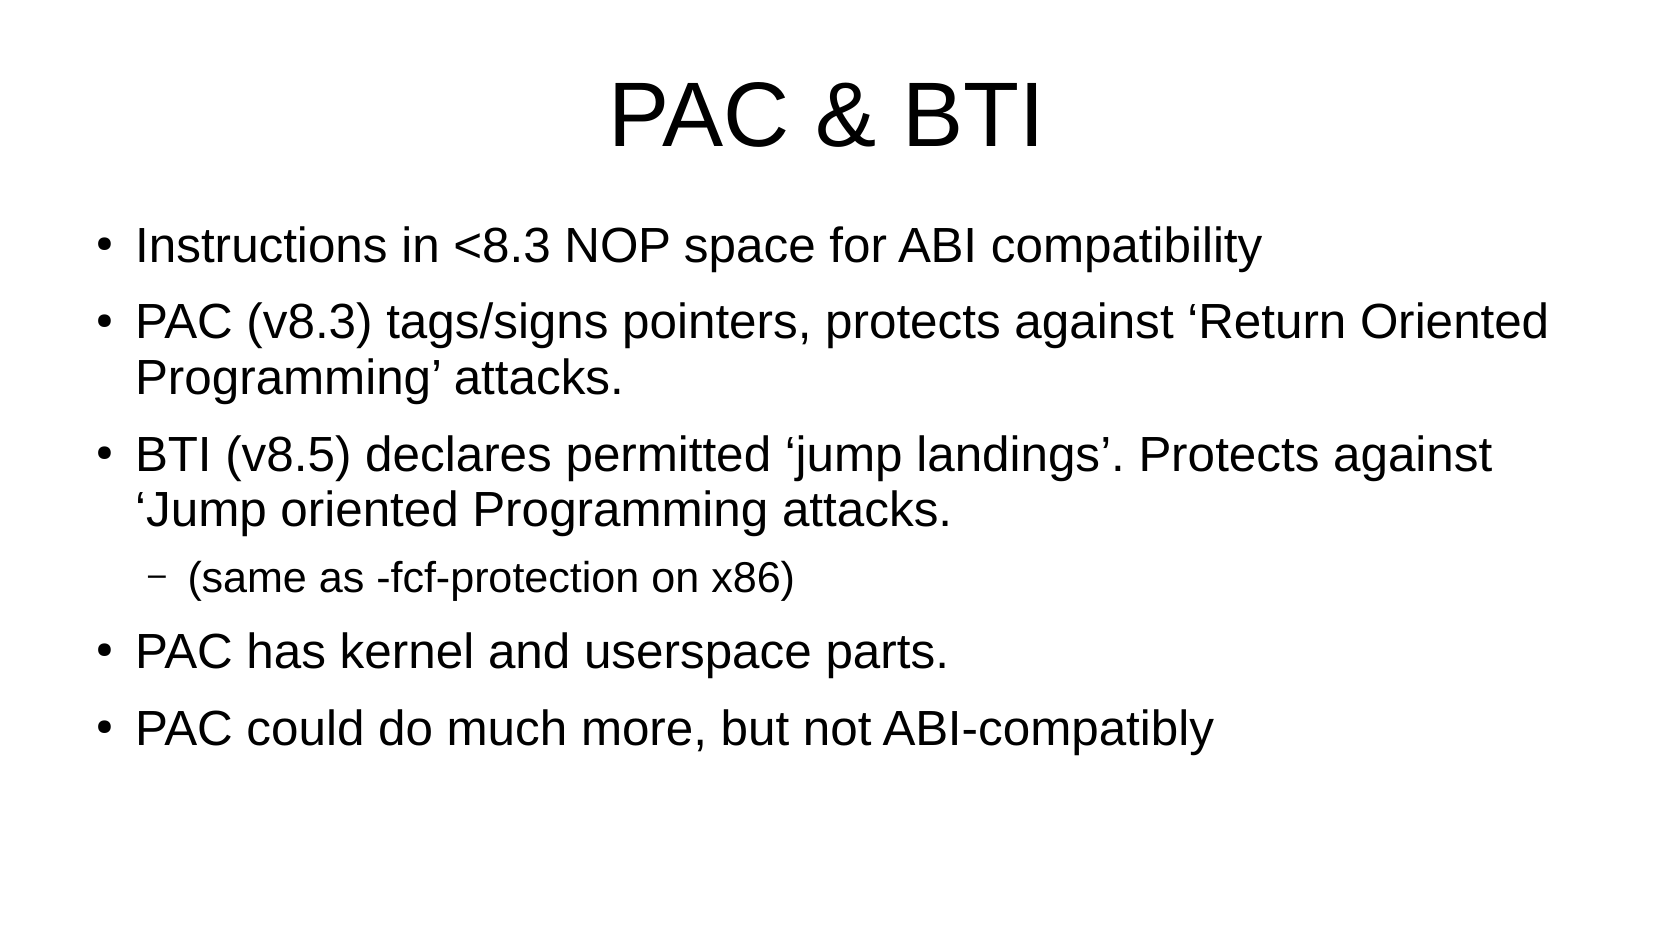

# PAC & BTI
Instructions in <8.3 NOP space for ABI compatibility
PAC (v8.3) tags/signs pointers, protects against ‘Return Oriented Programming’ attacks.
BTI (v8.5) declares permitted ‘jump landings’. Protects against ‘Jump oriented Programming attacks.
(same as -fcf-protection on x86)
PAC has kernel and userspace parts.
PAC could do much more, but not ABI-compatibly